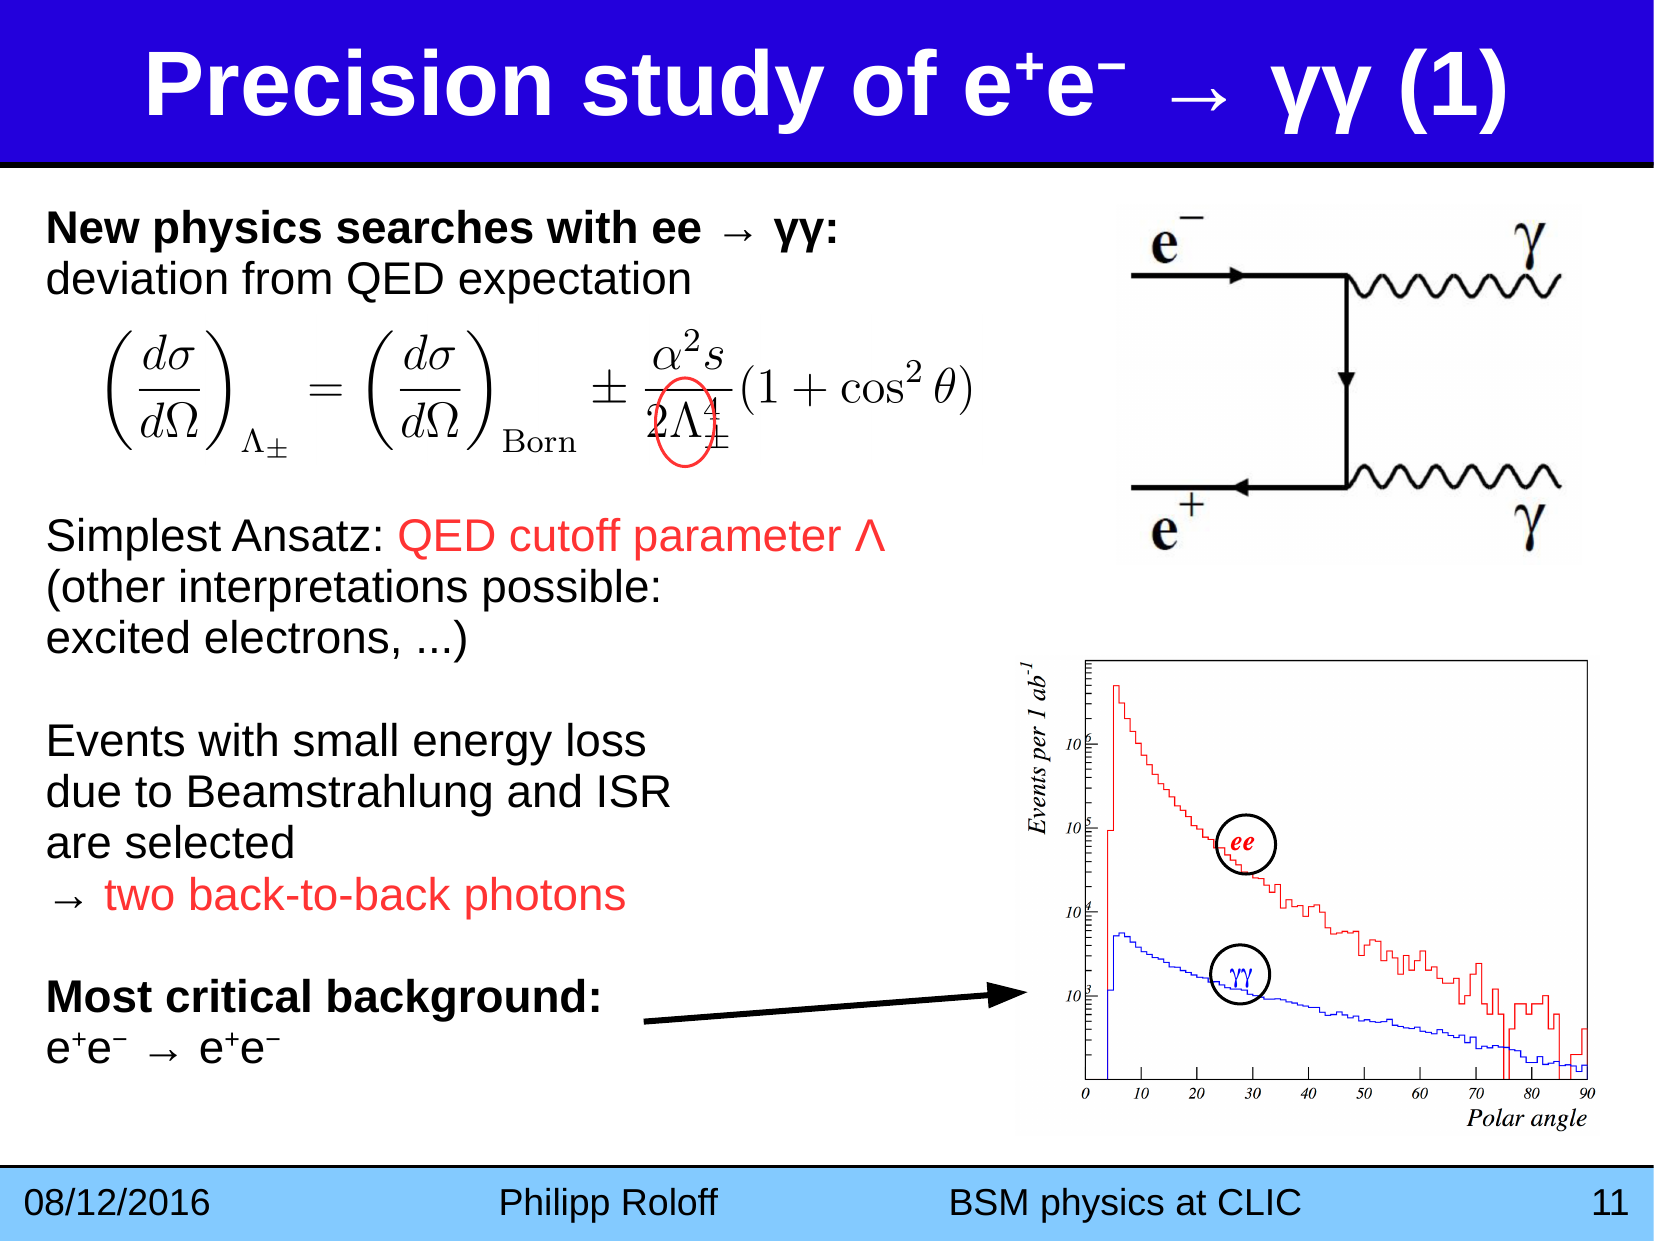

# Precision study of e+e− → γγ (1)
New physics searches with ee → γγ:
deviation from QED expectation
Simplest Ansatz: QED cutoff parameter Λ
(other interpretations possible:
excited electrons, ...)
Events with small energy loss
due to Beamstrahlung and ISR
are selected
→ two back-to-back photons
Most critical background:
e+e− → e+e−
11